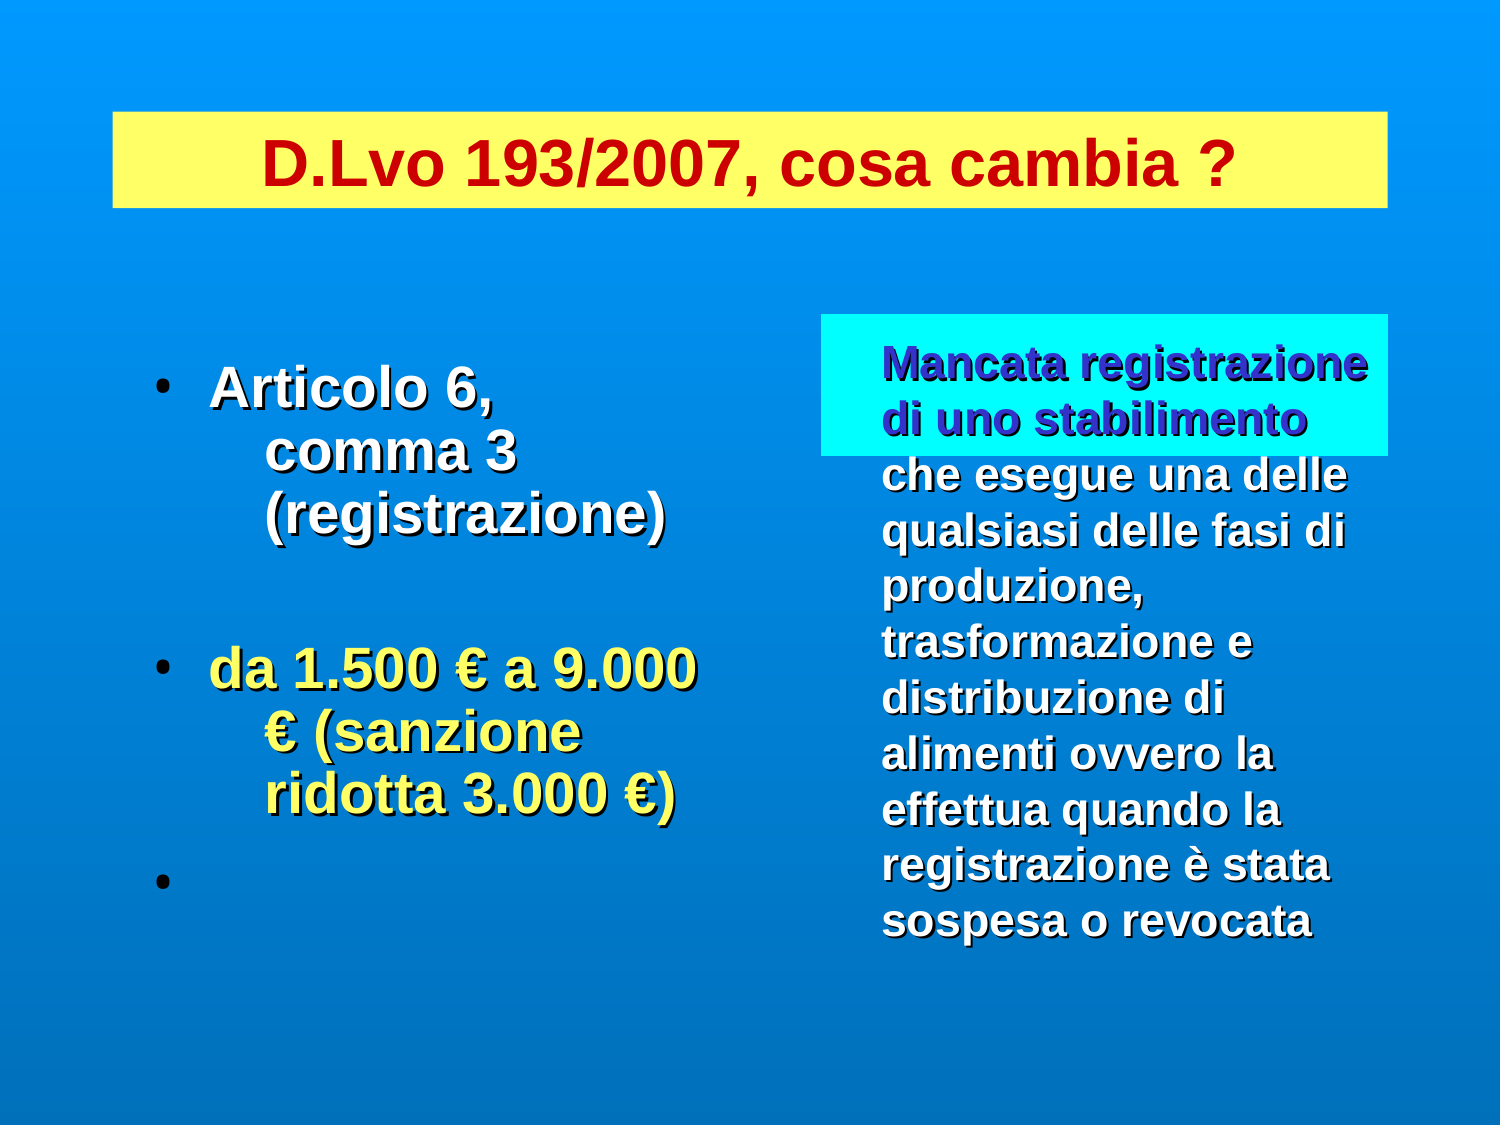

# D.Lvo 193/2007, cosa cambia ?
 Mancata registrazione di uno stabilimento che esegue una delle qualsiasi delle fasi di produzione, trasformazione e distribuzione di alimenti ovvero la effettua quando la registrazione è stata sospesa o revocata
Articolo 6, comma 3 (registrazione)
da 1.500 € a 9.000 € (sanzione ridotta 3.000 €)